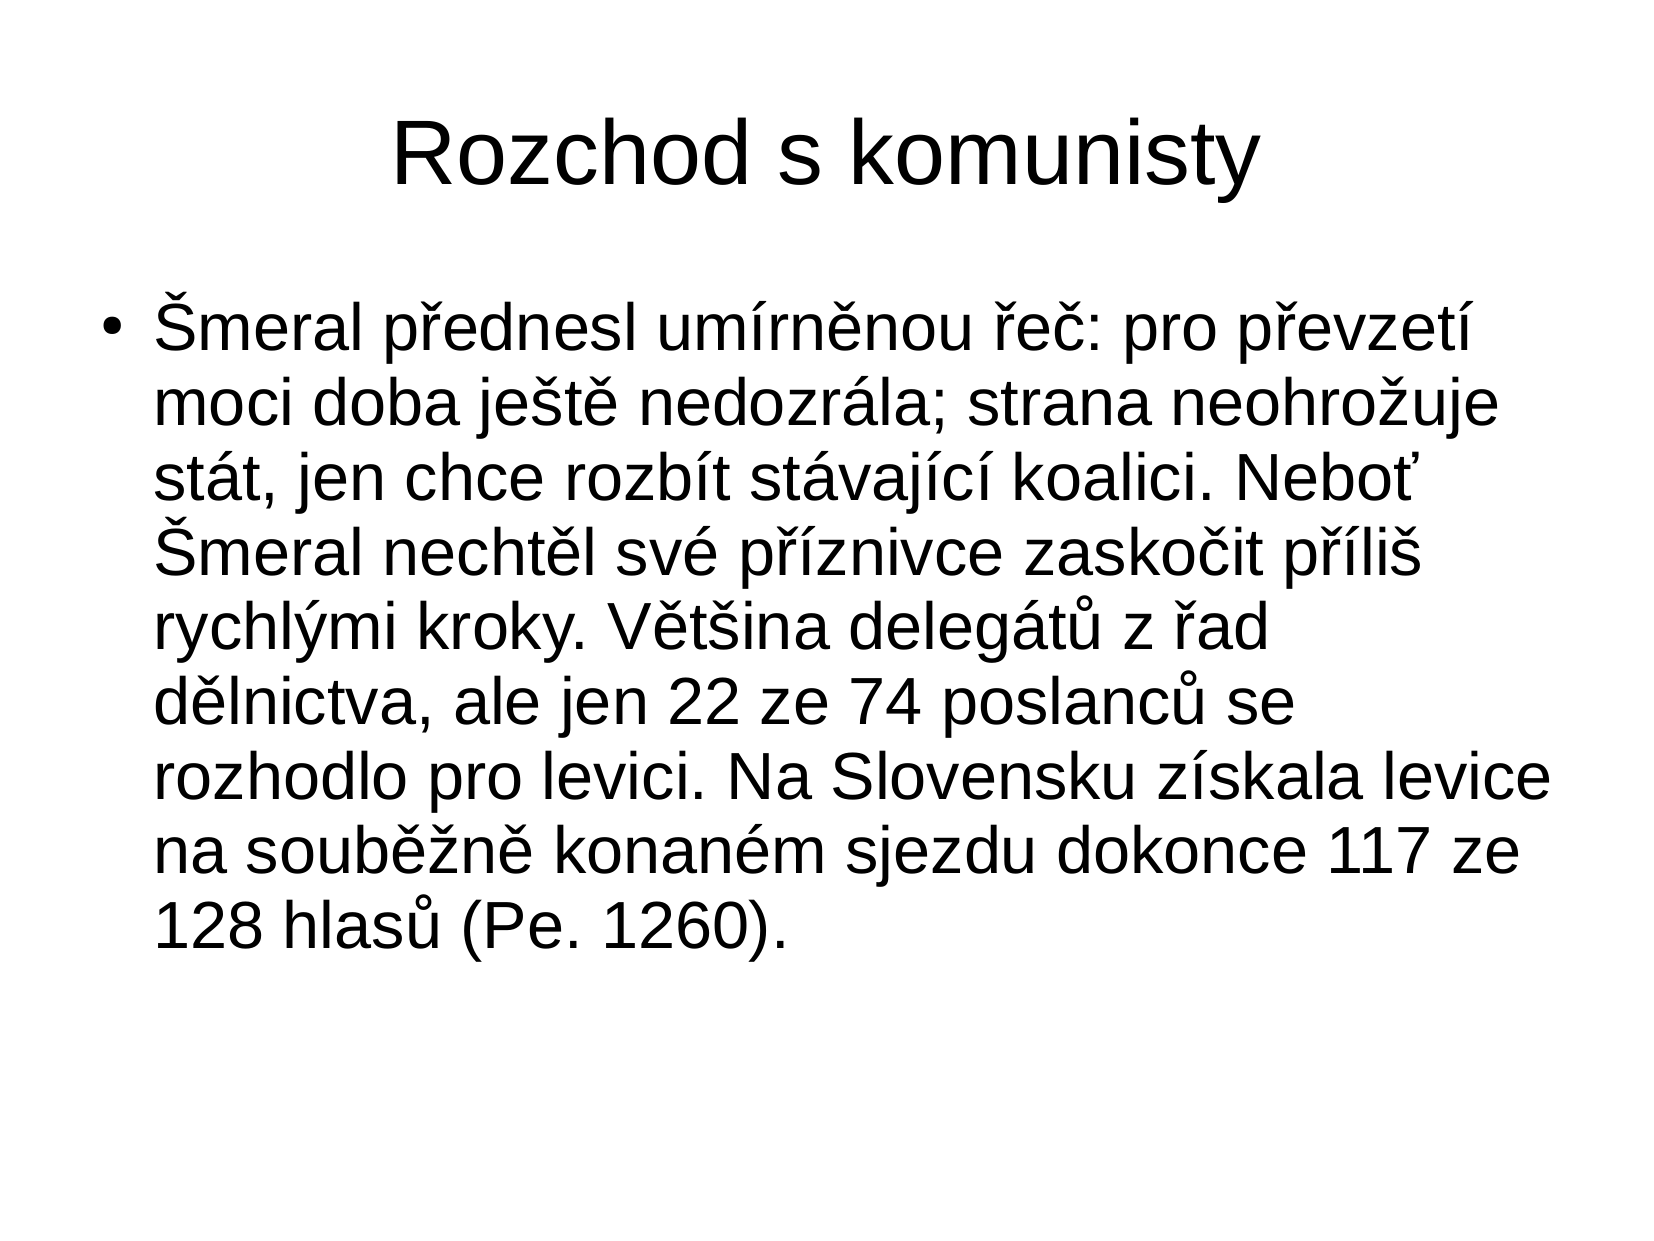

# Rozchod s komunisty
Šmeral přednesl umírněnou řeč: pro převzetí moci doba ještě nedozrála; strana neohrožuje stát, jen chce rozbít stávající koalici. Neboť Šmeral nechtěl své příznivce zaskočit příliš rychlými kroky. Většina delegátů z řad dělnictva, ale jen 22 ze 74 poslanců se rozhodlo pro levici. Na Slovensku získala levice na souběžně konaném sjezdu dokonce 117 ze 128 hlasů (Pe. 1260).